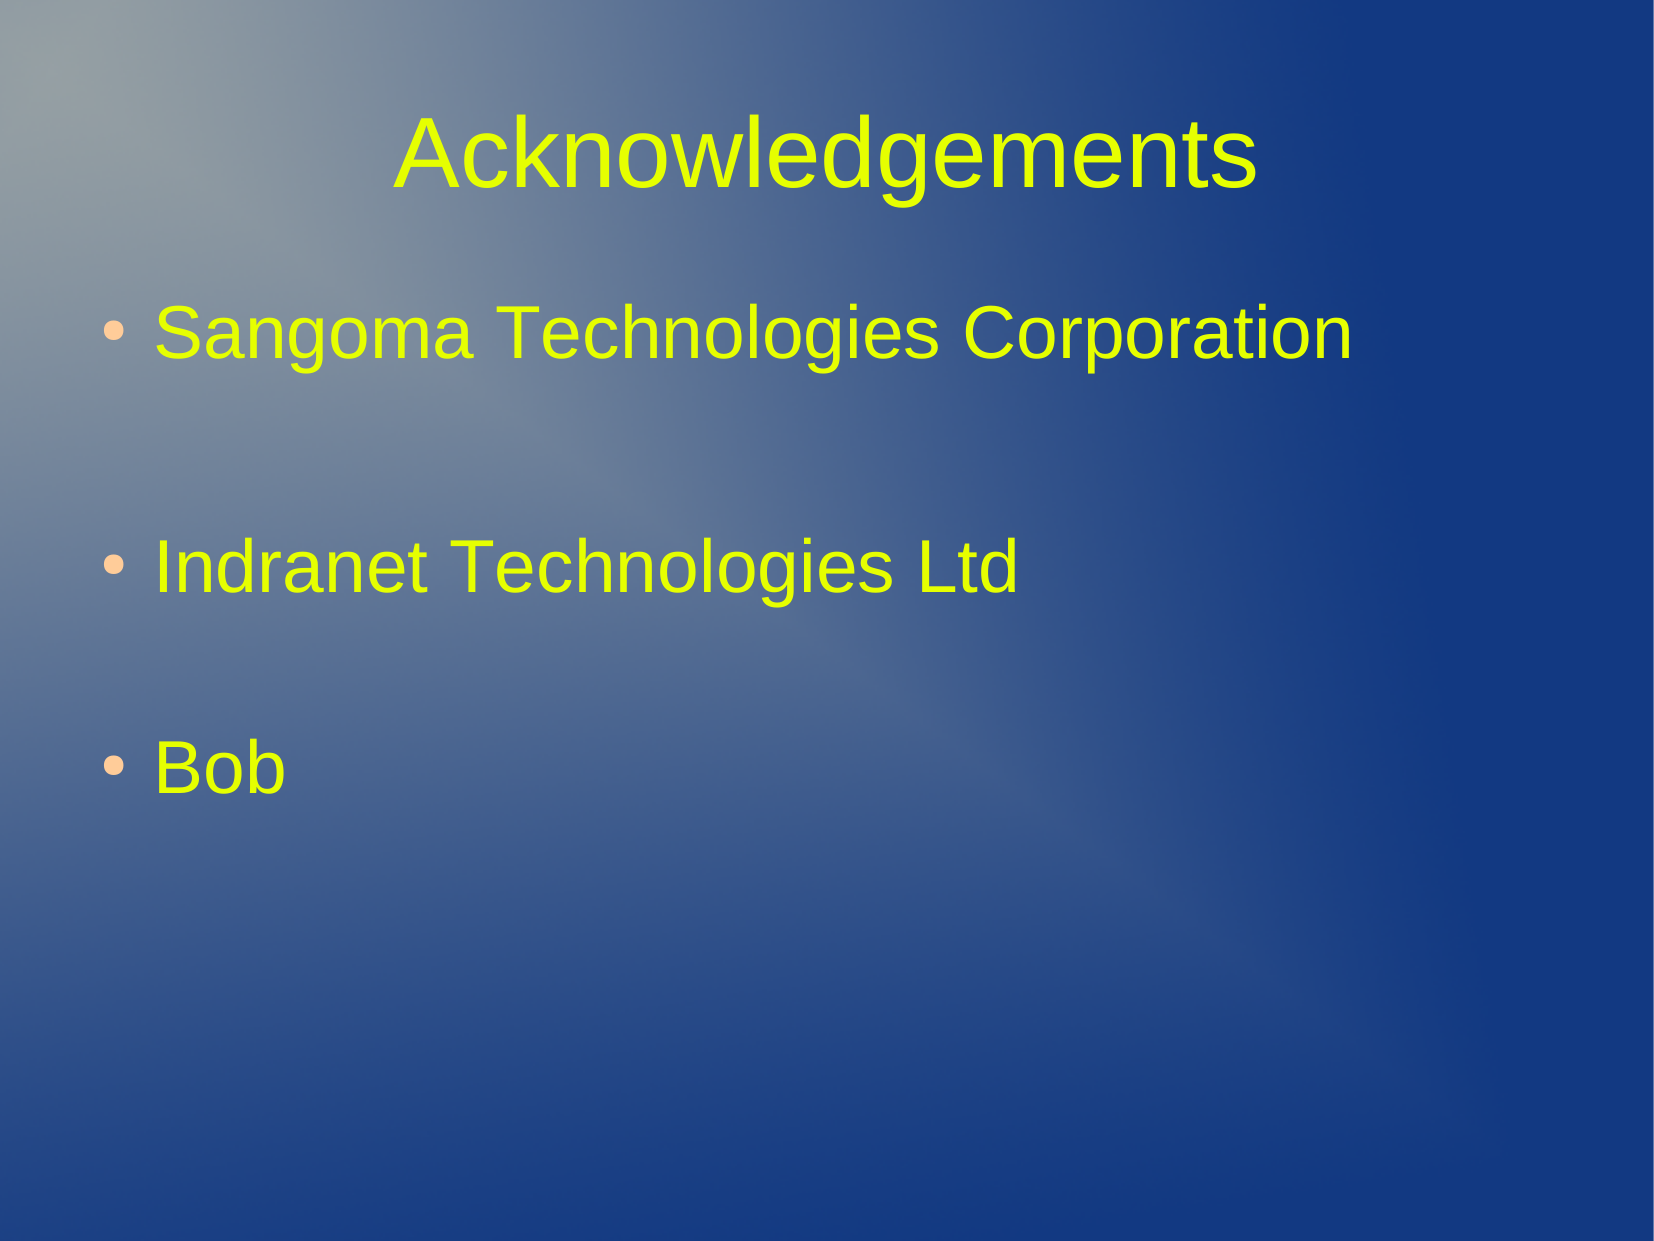

# Acknowledgements
Sangoma Technologies Corporation
Indranet Technologies Ltd
Bob